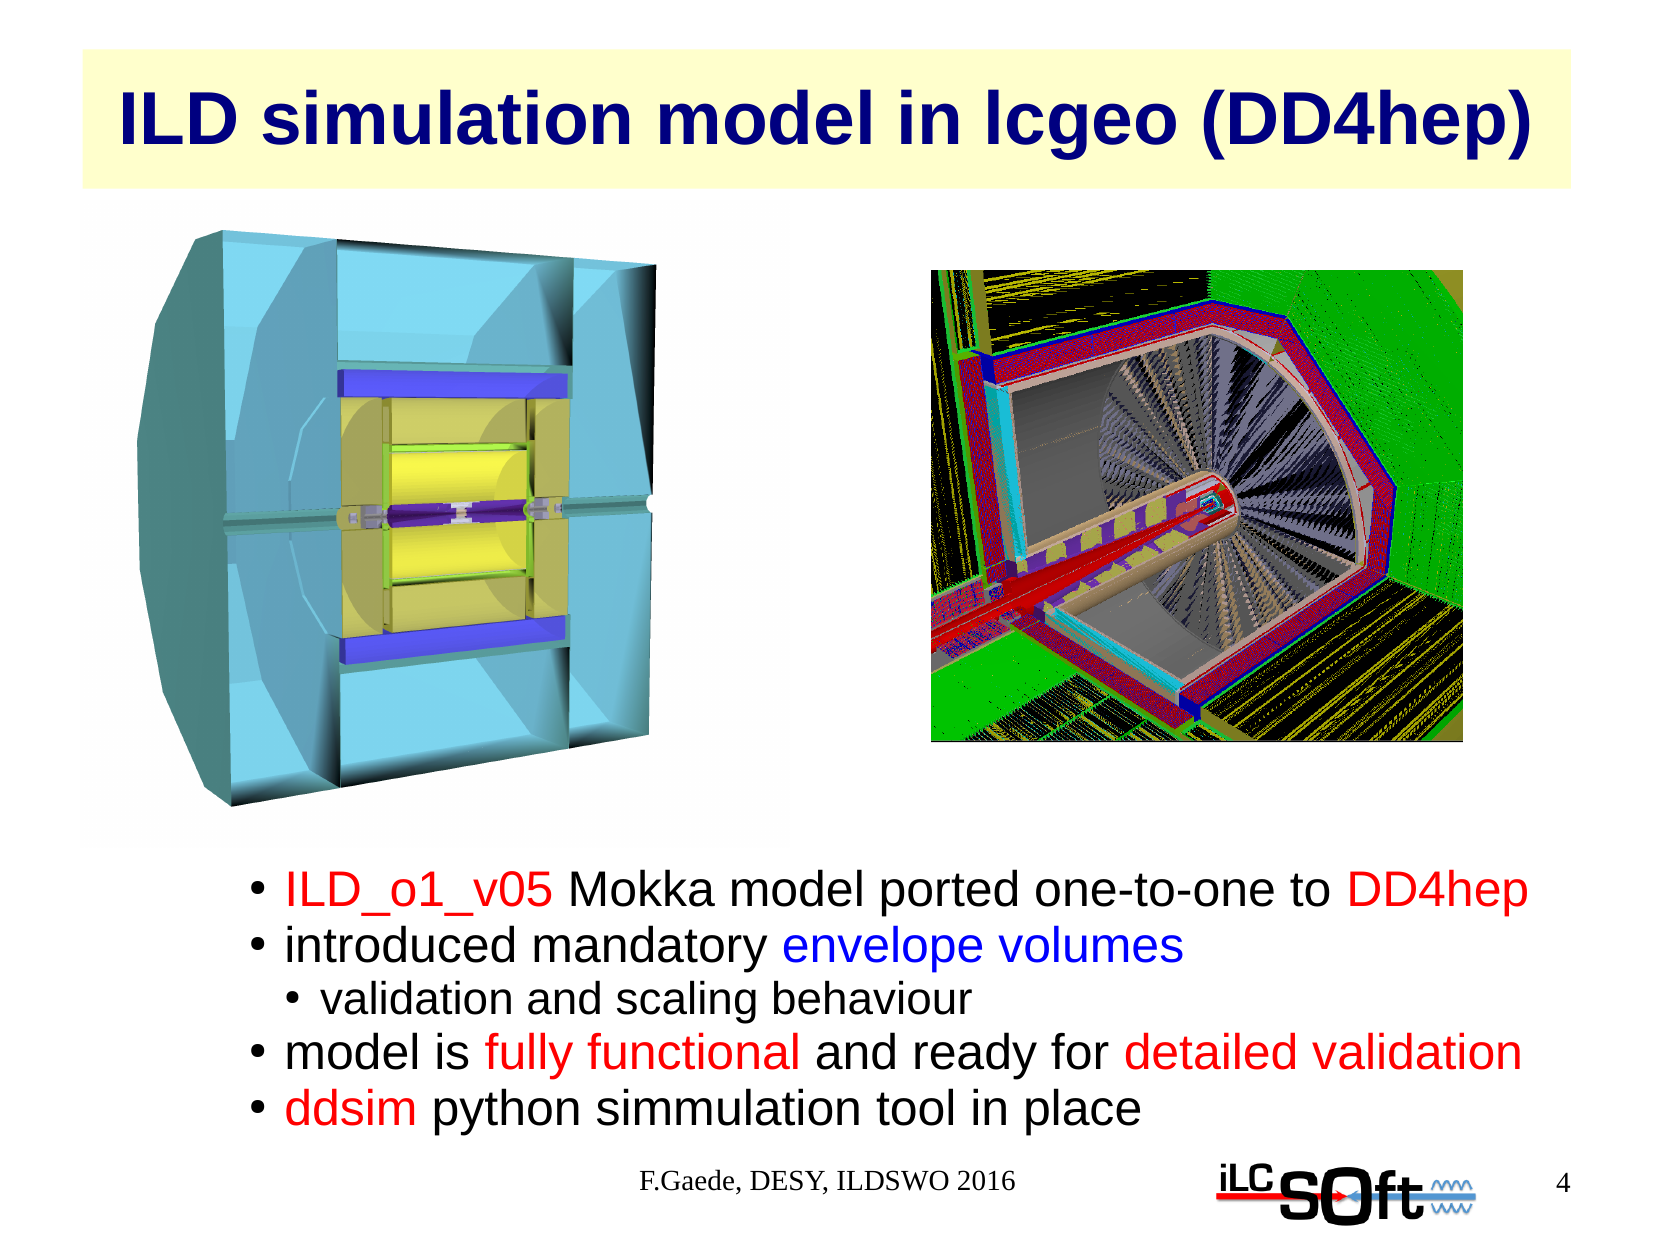

# ILD simulation model in lcgeo (DD4hep)
ILD_o1_v05 Mokka model ported one-to-one to DD4hep
introduced mandatory envelope volumes
validation and scaling behaviour
model is fully functional and ready for detailed validation
ddsim python simmulation tool in place
4